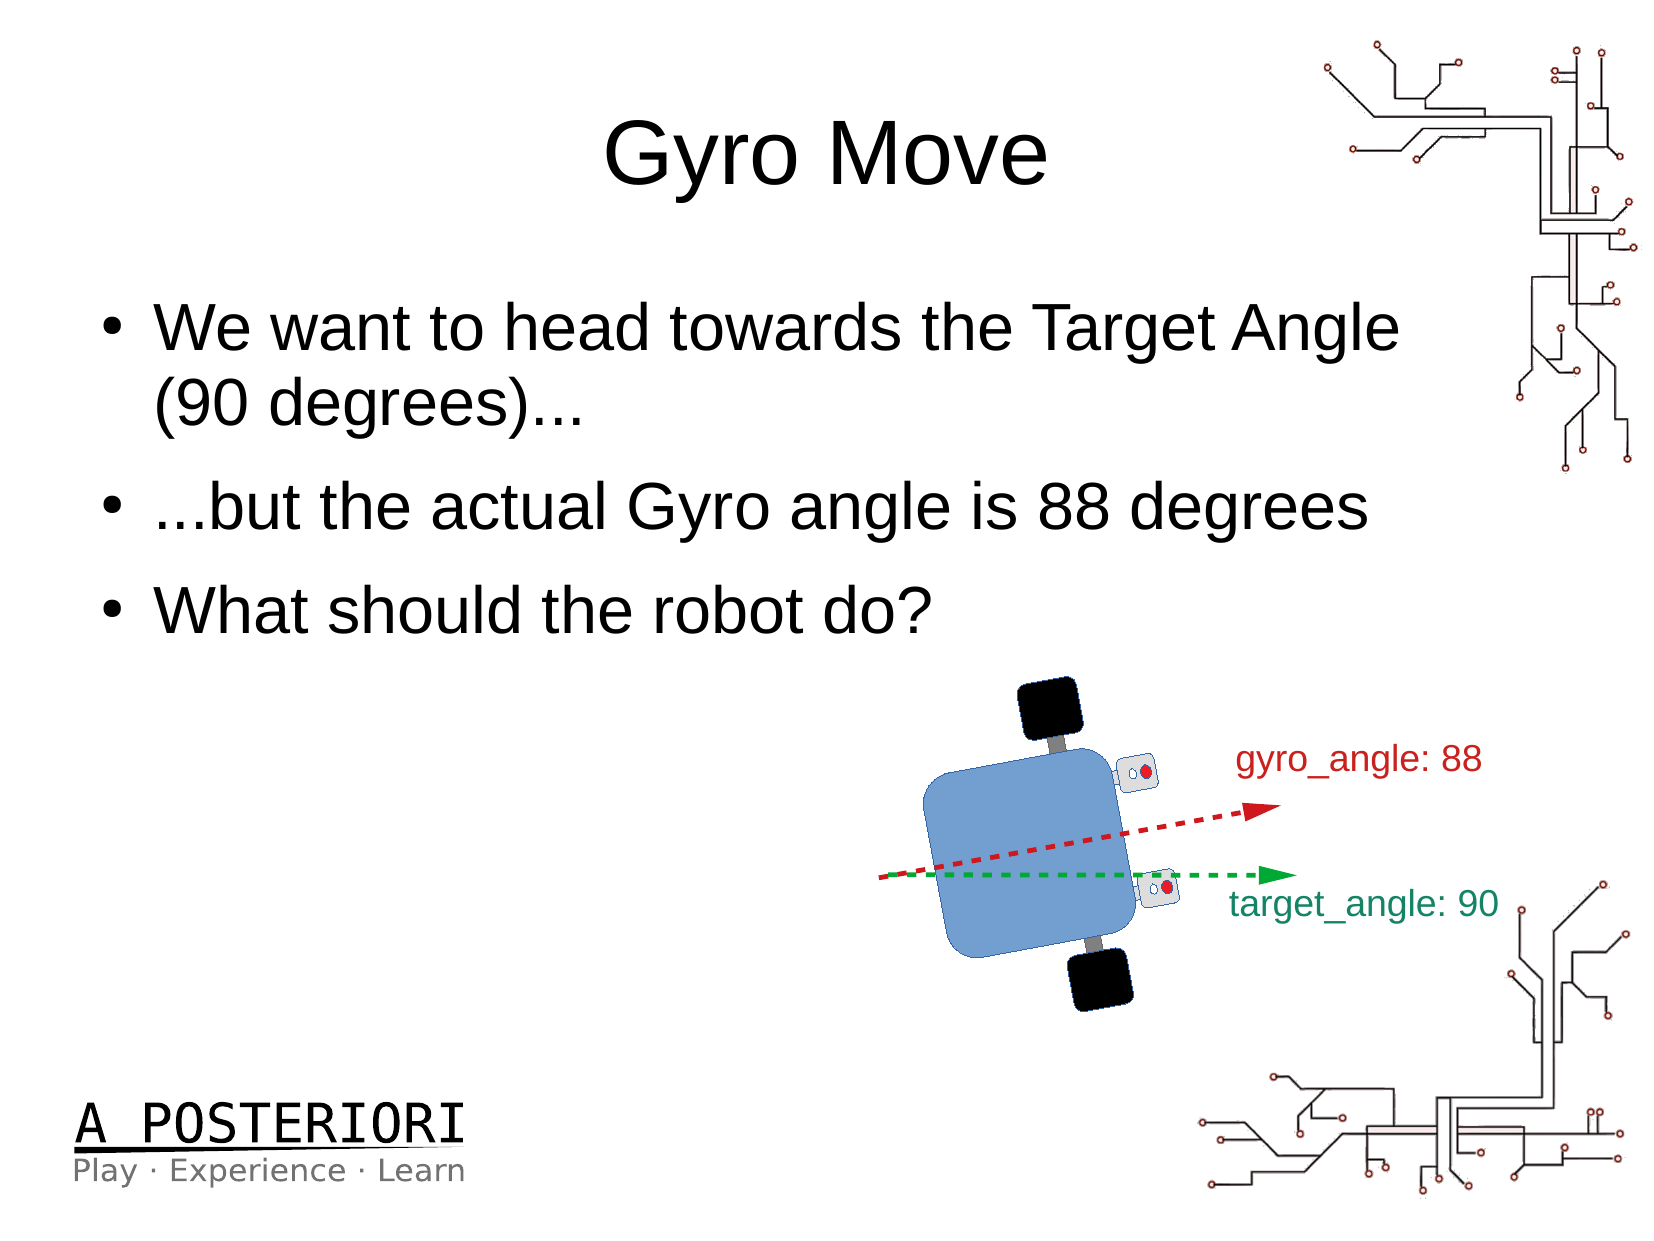

# Gyro Move
We want to head towards the Target Angle (90 degrees)...
...but the actual Gyro angle is 88 degrees
What should the robot do?
gyro_angle: 88
target_angle: 90